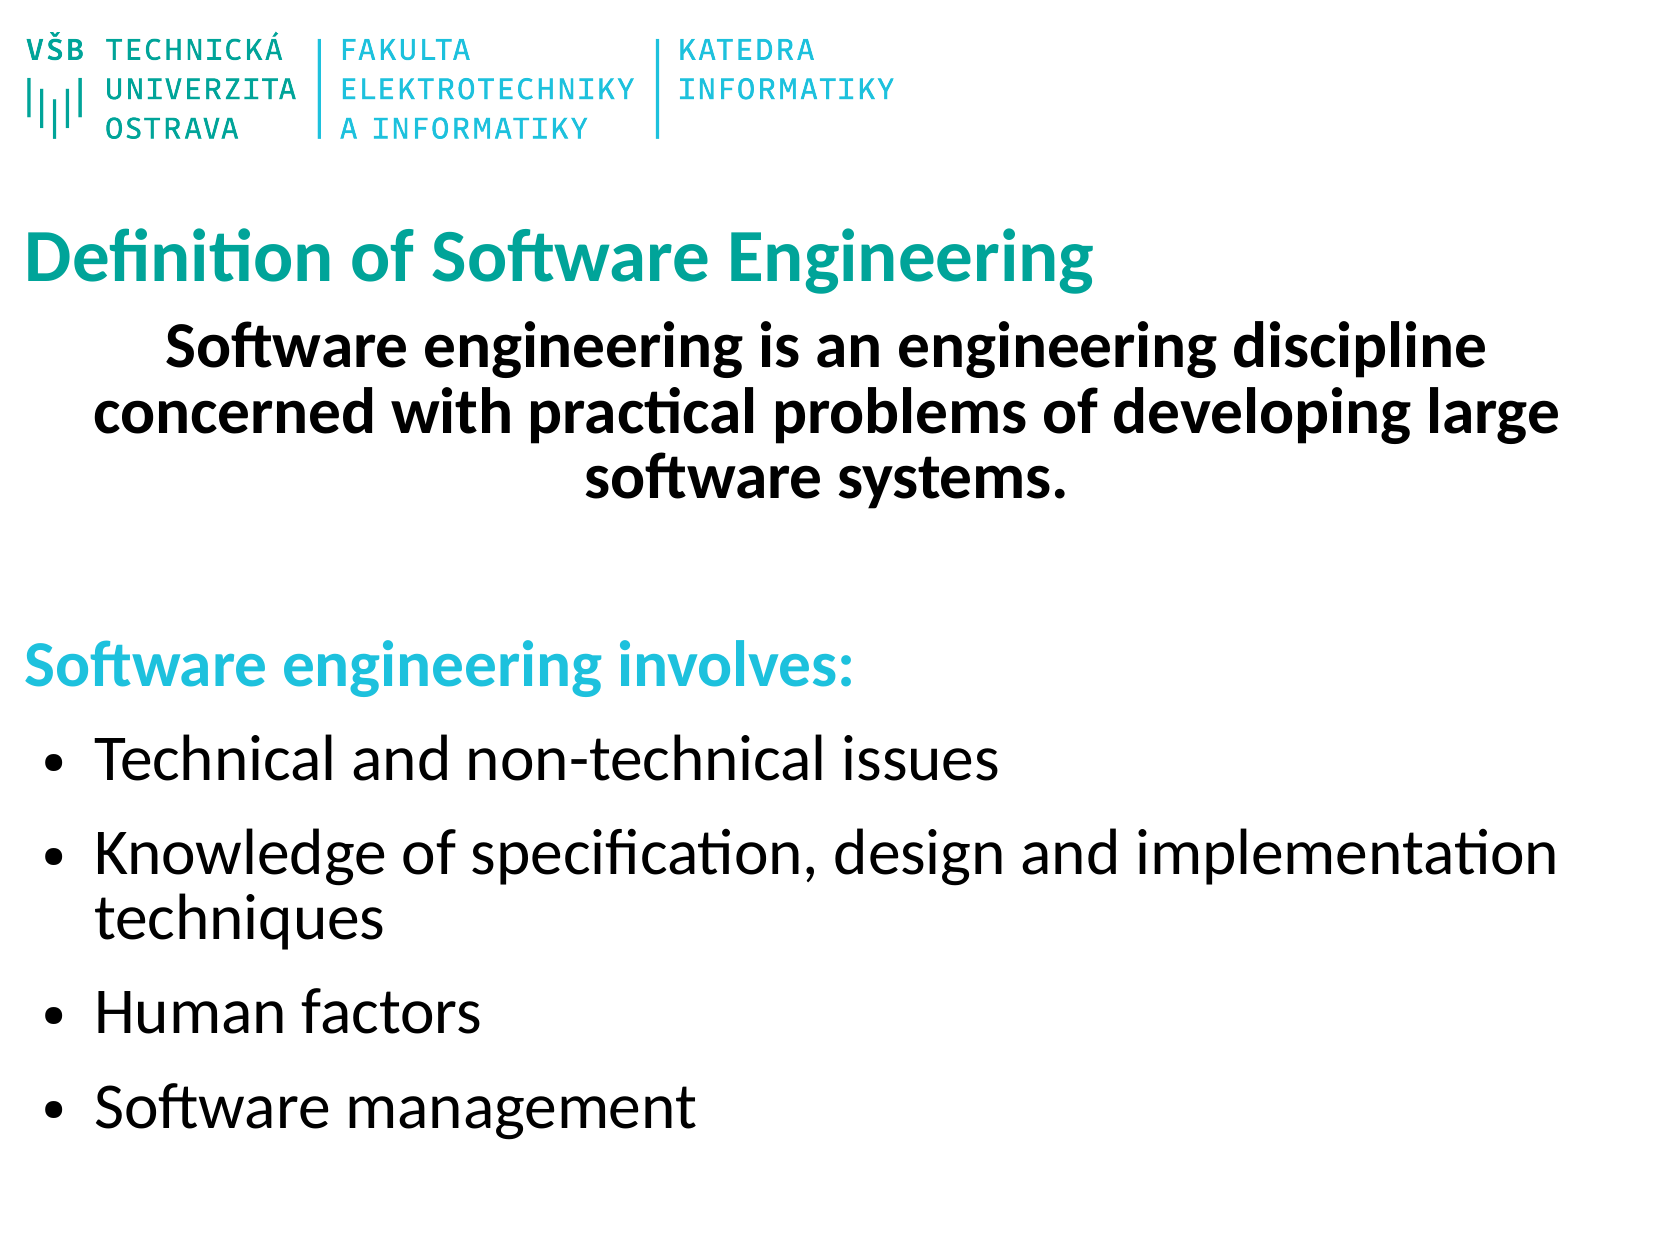

# Definition of Software Engineering
Software engineering is an engineering discipline concerned with practical problems of developing large software systems.
Software engineering involves:
Technical and non-technical issues
Knowledge of specification, design and implementation techniques
Human factors
Software management